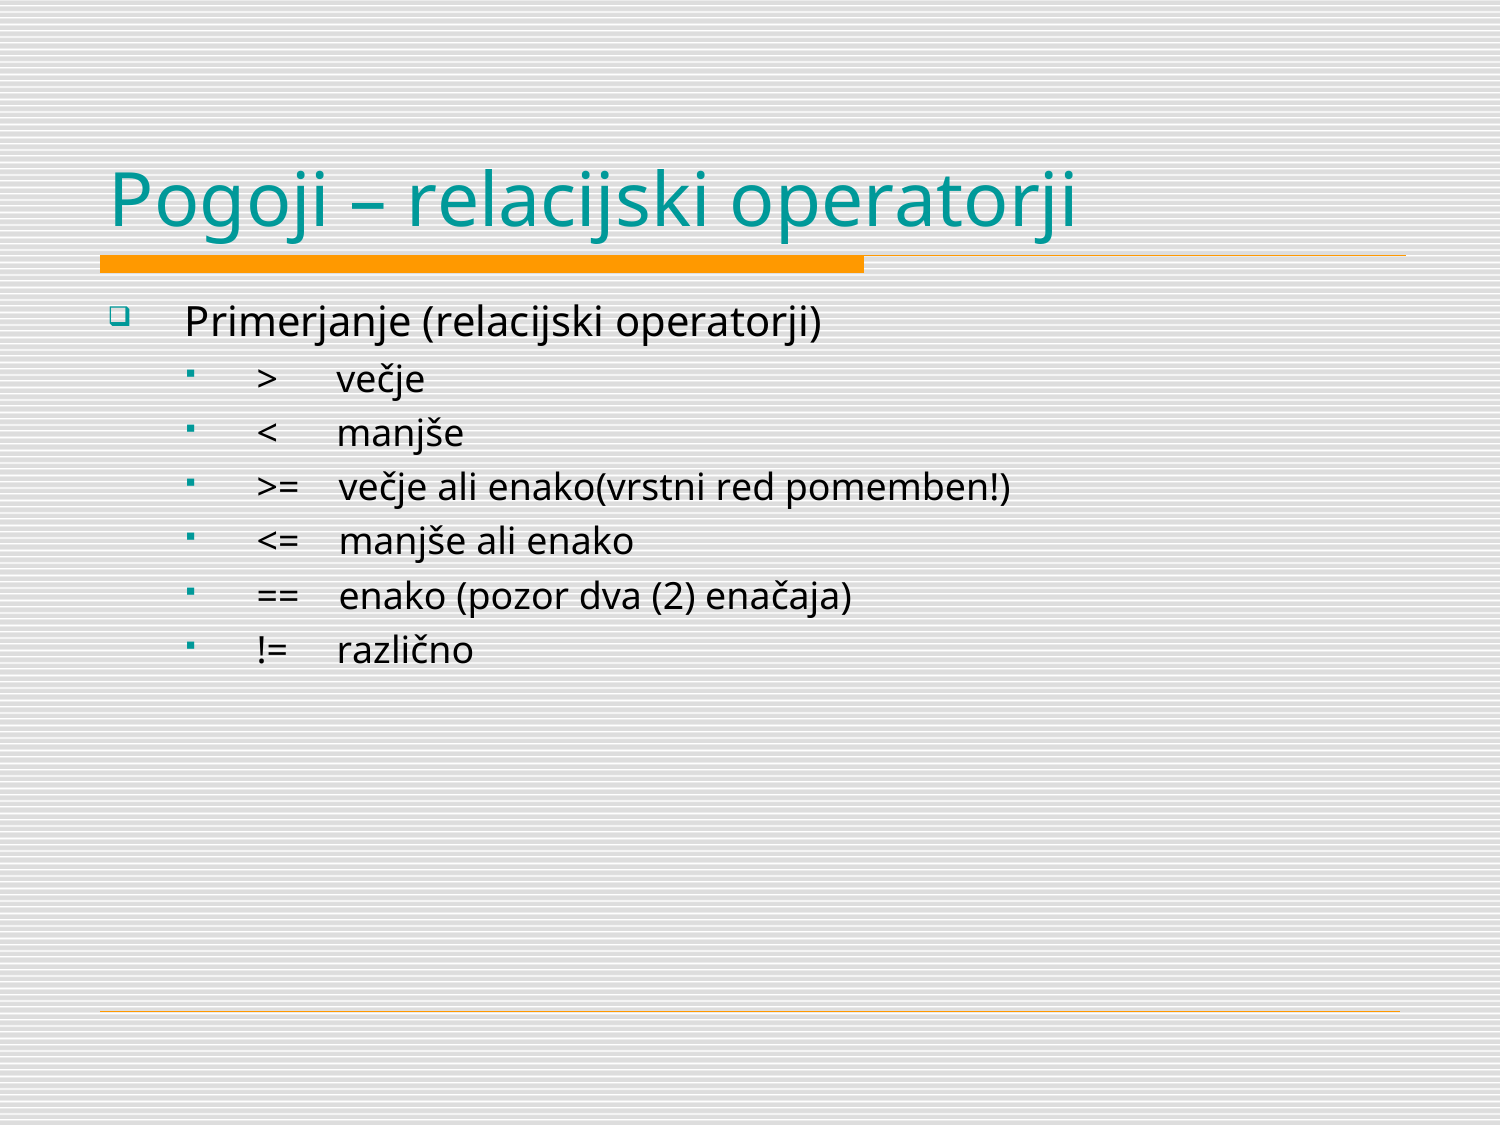

# Pogoji – relacijski operatorji
Primerjanje (relacijski operatorji)
> večje
< manjše
>= večje ali enako(vrstni red pomemben!)
<= manjše ali enako
== enako (pozor dva (2) enačaja)
!= različno